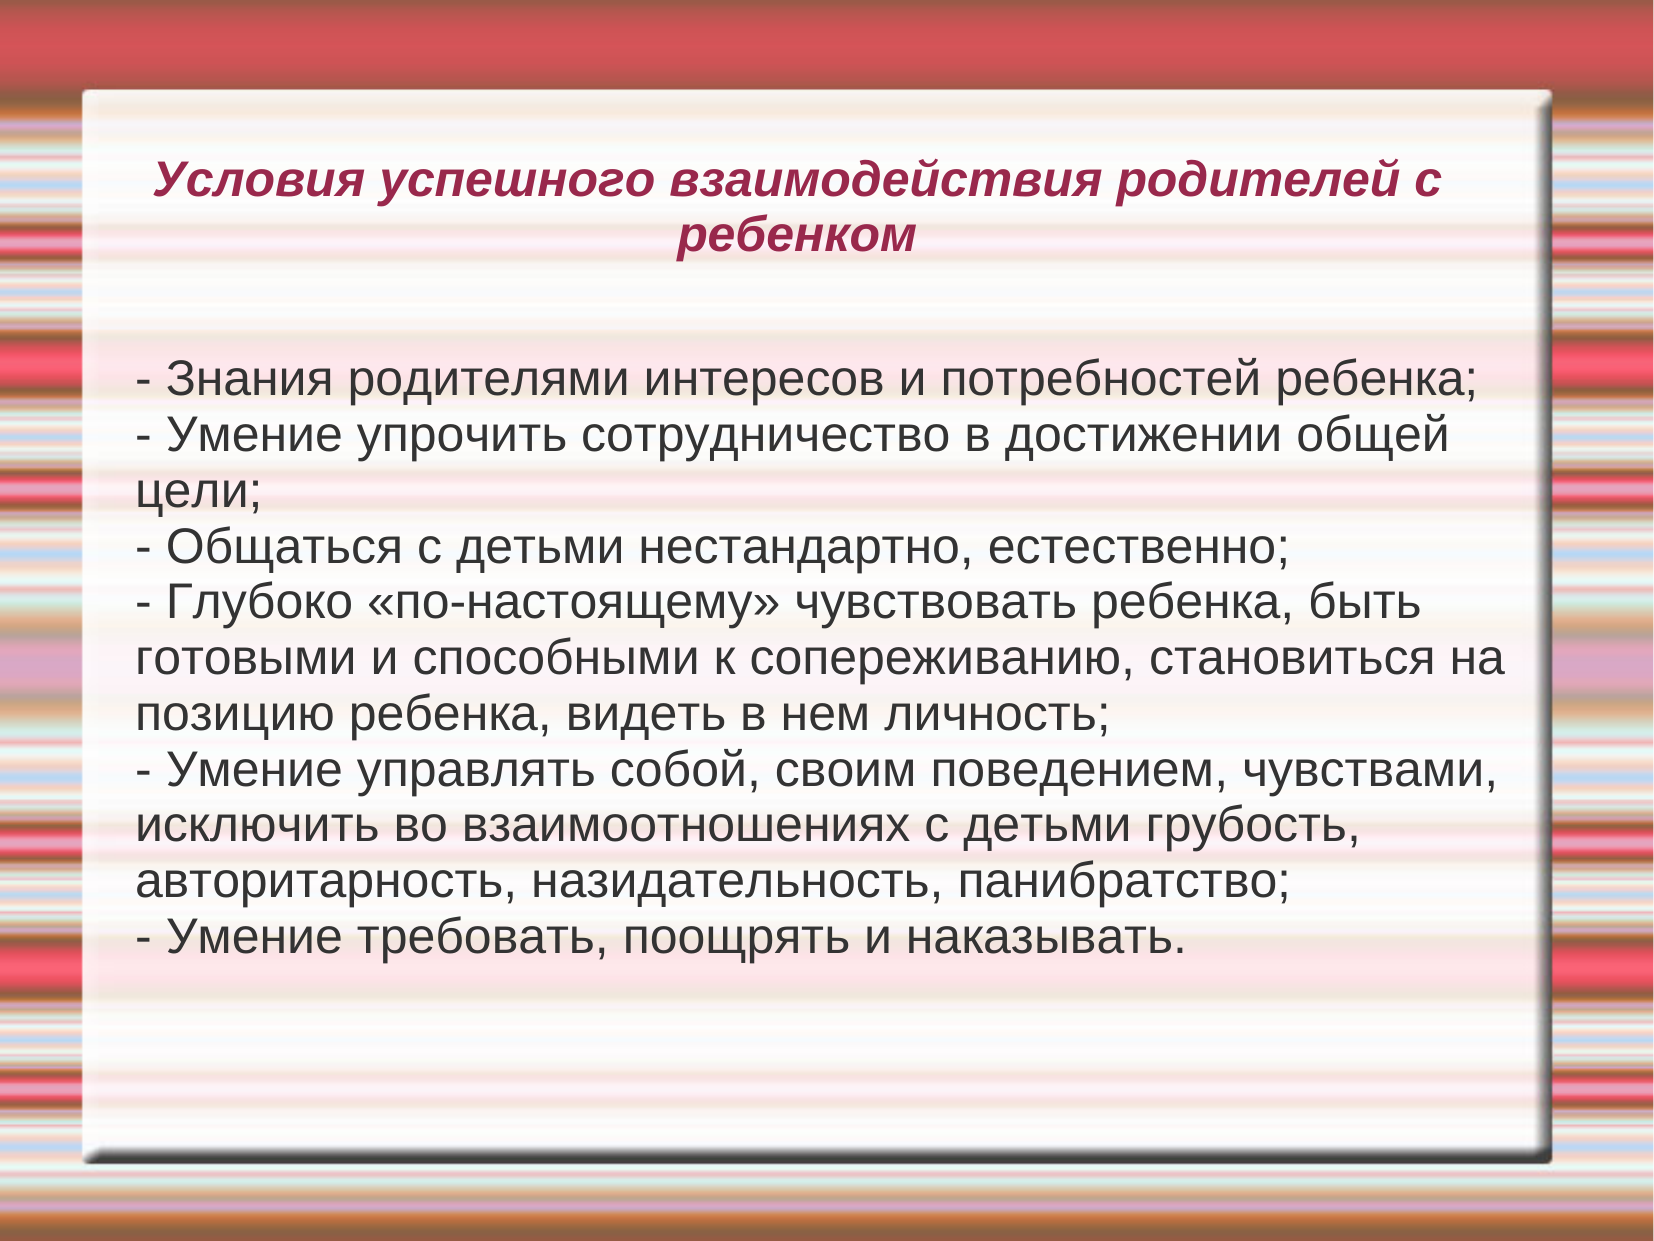

# Условия успешного взаимодействия родителей с ребенком
- Знания родителями интересов и потребностей ребенка;
- Умение упрочить сотрудничество в достижении общей цели;
- Общаться с детьми нестандартно, естественно;
- Глубоко «по-настоящему» чувствовать ребенка, быть готовыми и способными к сопереживанию, становиться на позицию ребенка, видеть в нем личность;
- Умение управлять собой, своим поведением, чувствами, исключить во взаимоотношениях с детьми грубость, авторитарность, назидательность, панибратство;
- Умение требовать, поощрять и наказывать.